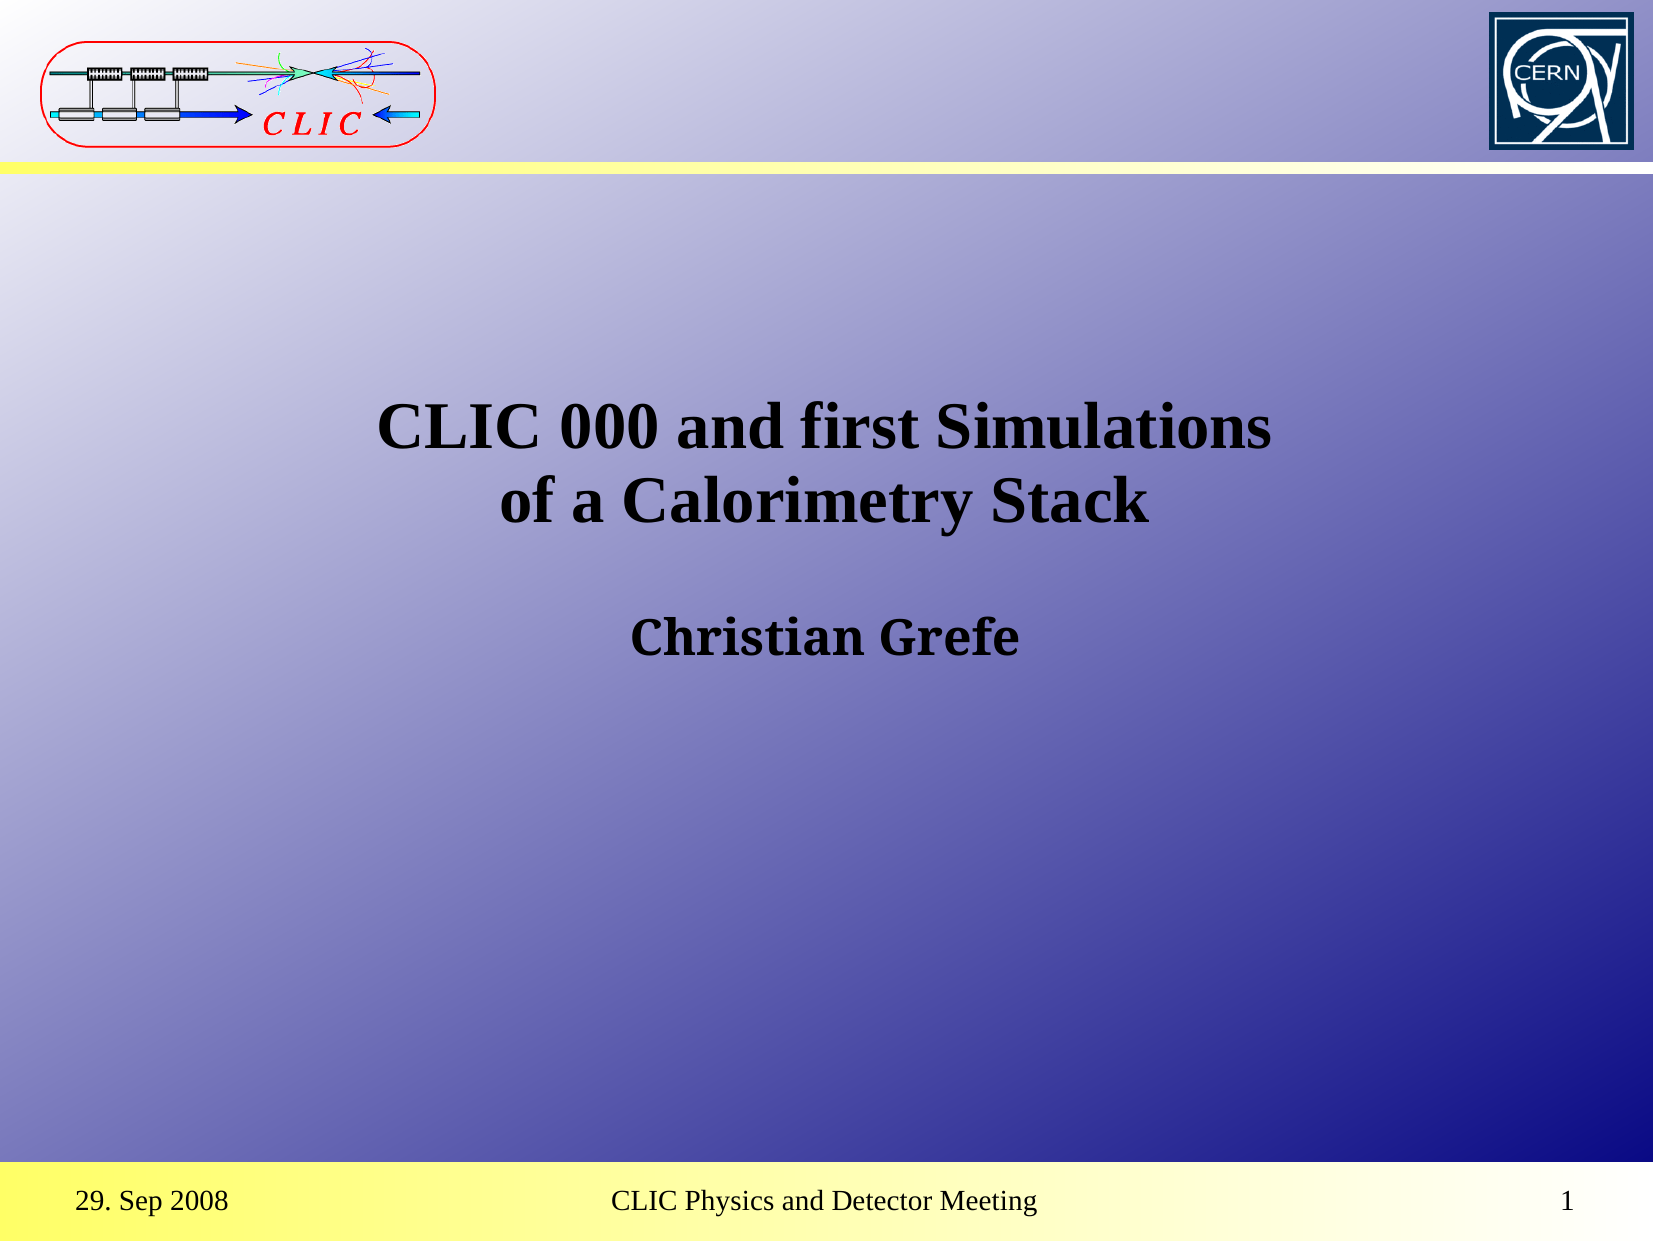

# CLIC 000 and first Simulations of a Calorimetry Stack
Christian Grefe
29. Sep 2008
CLIC Physics and Detector Meeting
1